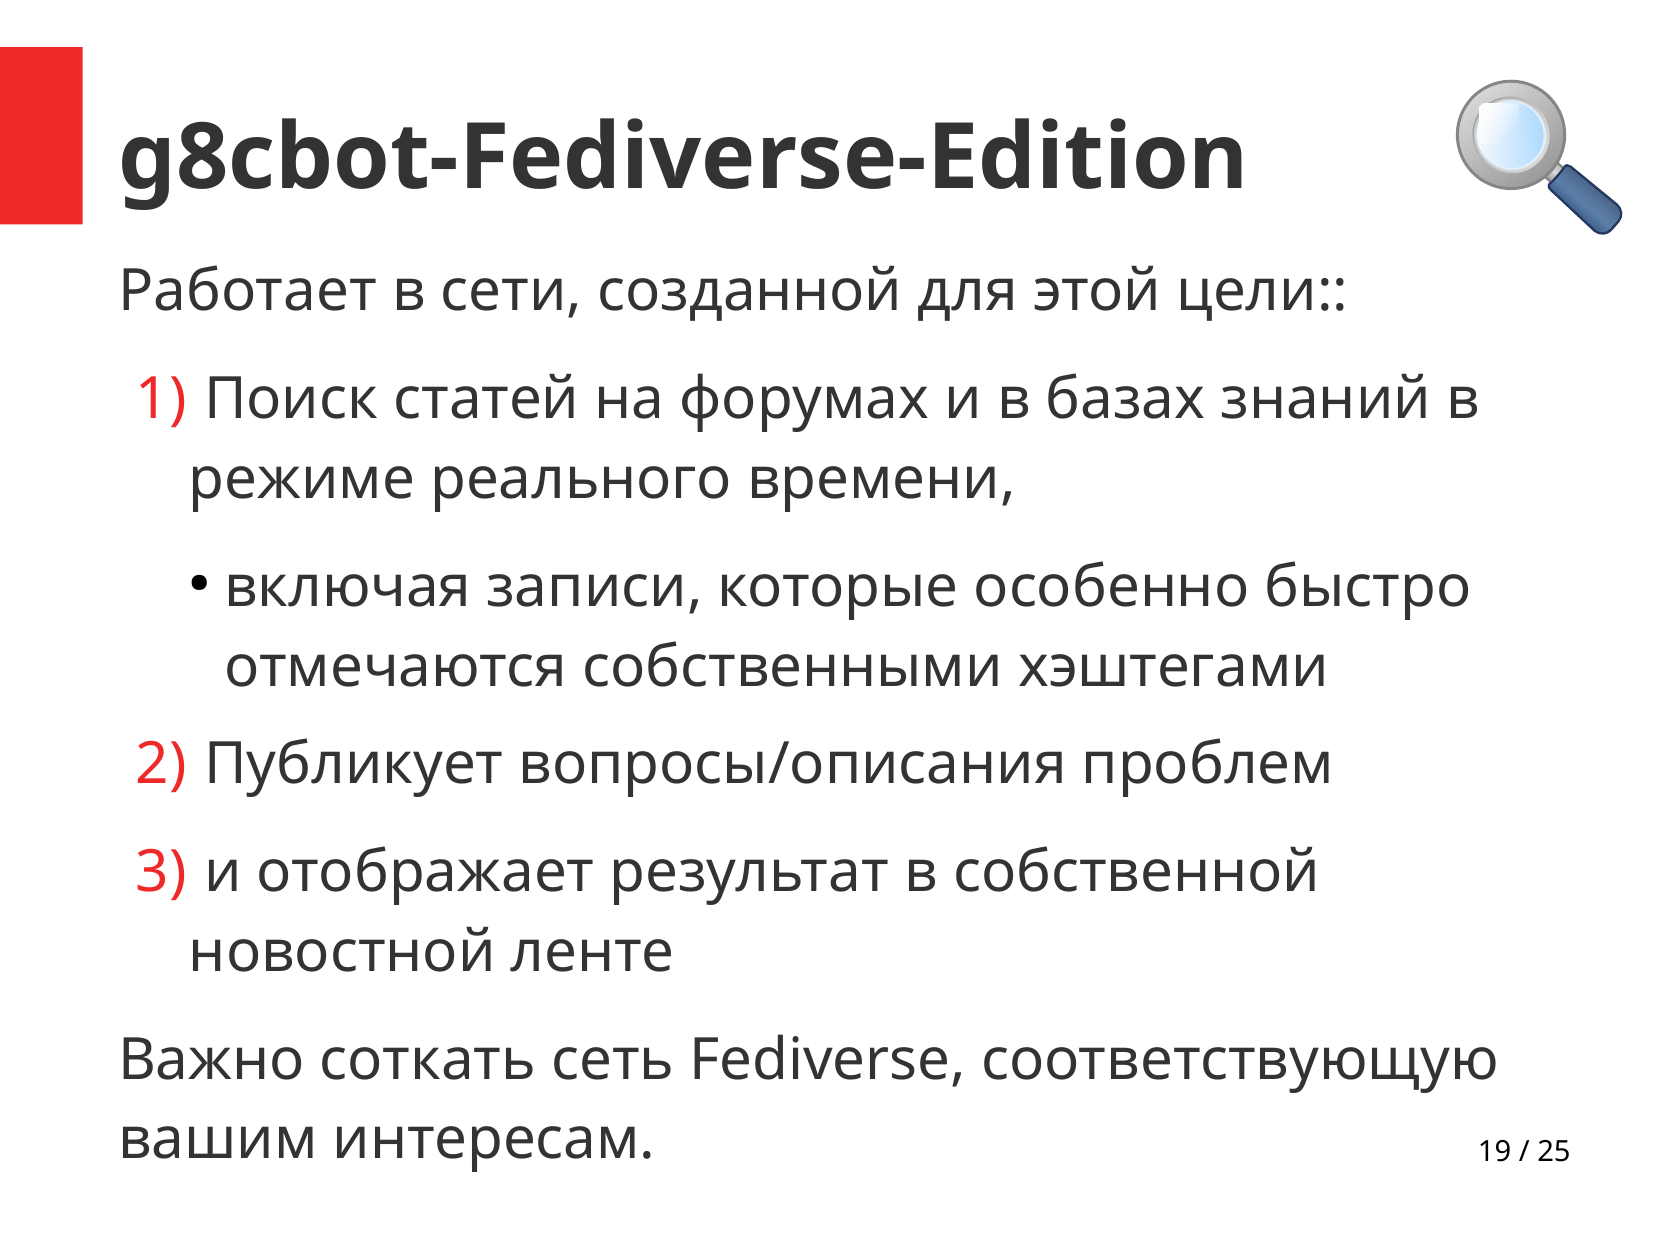

# g8cbot-Fediverse-Edition
Работает в сети, созданной для этой цели::
 Поиск статей на форумах и в базах знаний в режиме реального времени,
включая записи, которые особенно быстро отмечаются собственными хэштегами
 Публикует вопросы/описания проблем
 и отображает результат в собственной новостной ленте
Важно соткать сеть Fediverse, соответствующую вашим интересам.
19